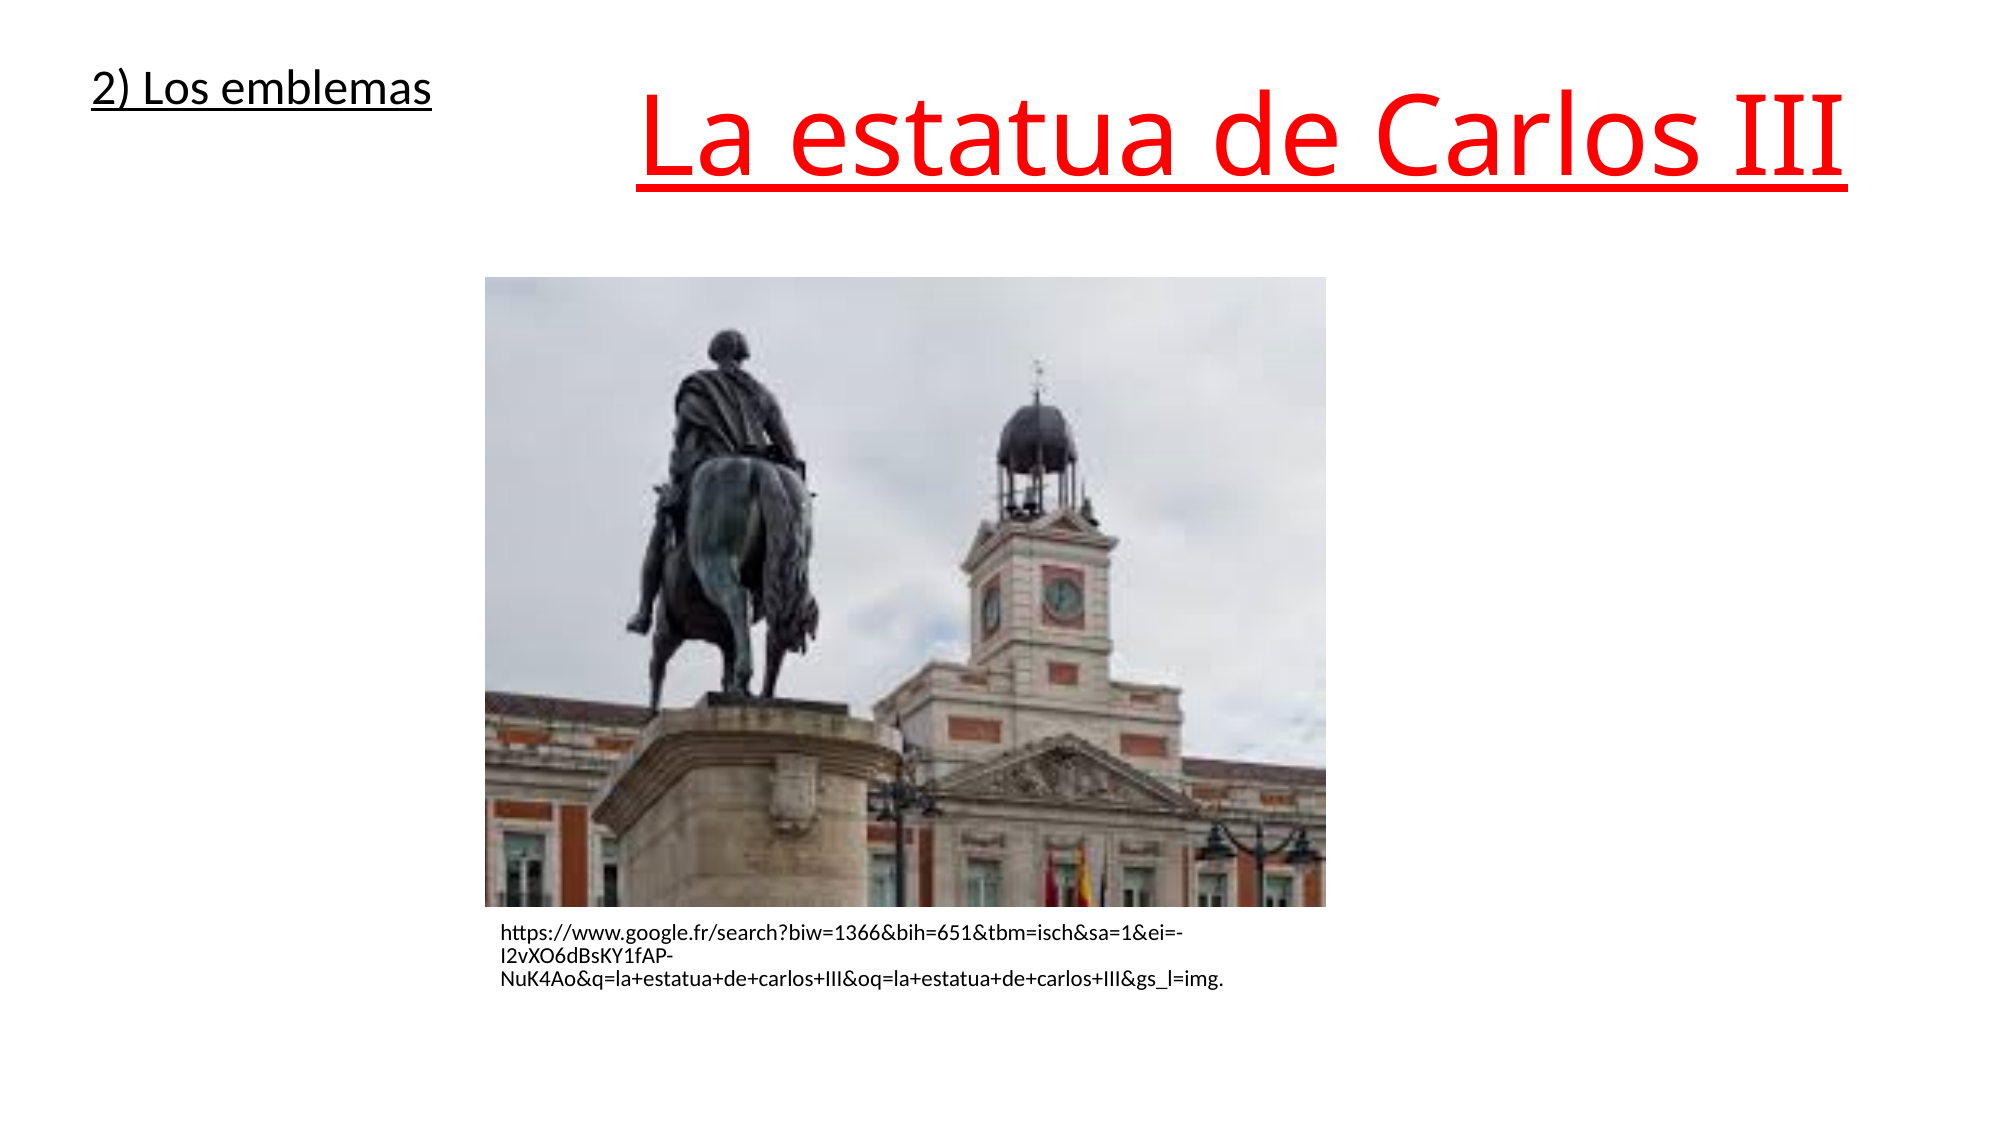

2) Los emblemas
# La estatua de Carlos III
https://www.google.fr/search?biw=1366&bih=651&tbm=isch&sa=1&ei=-I2vXO6dBsKY1fAP-NuK4Ao&q=la+estatua+de+carlos+III&oq=la+estatua+de+carlos+III&gs_l=img.